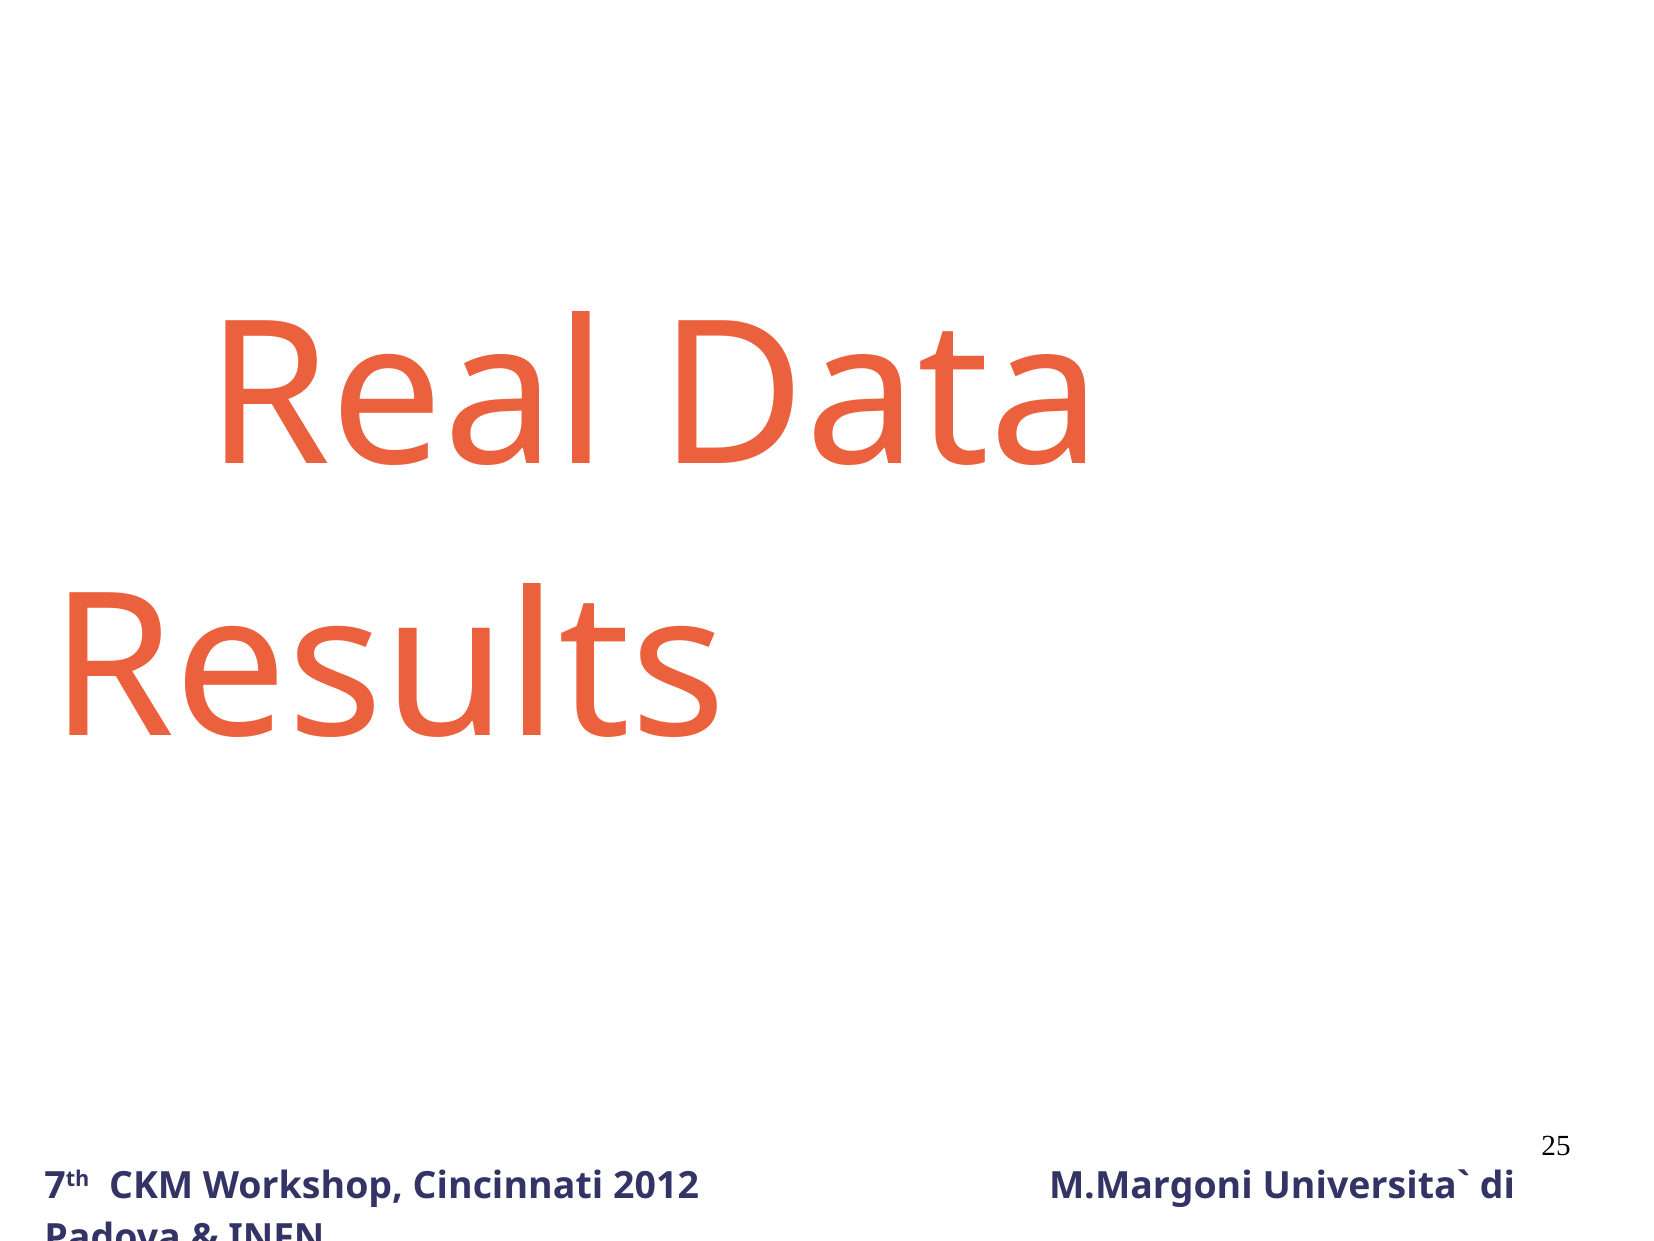

Real Data Results
25
7th CKM Workshop, Cincinnati 2012 M.Margoni Universita` di Padova & INFN